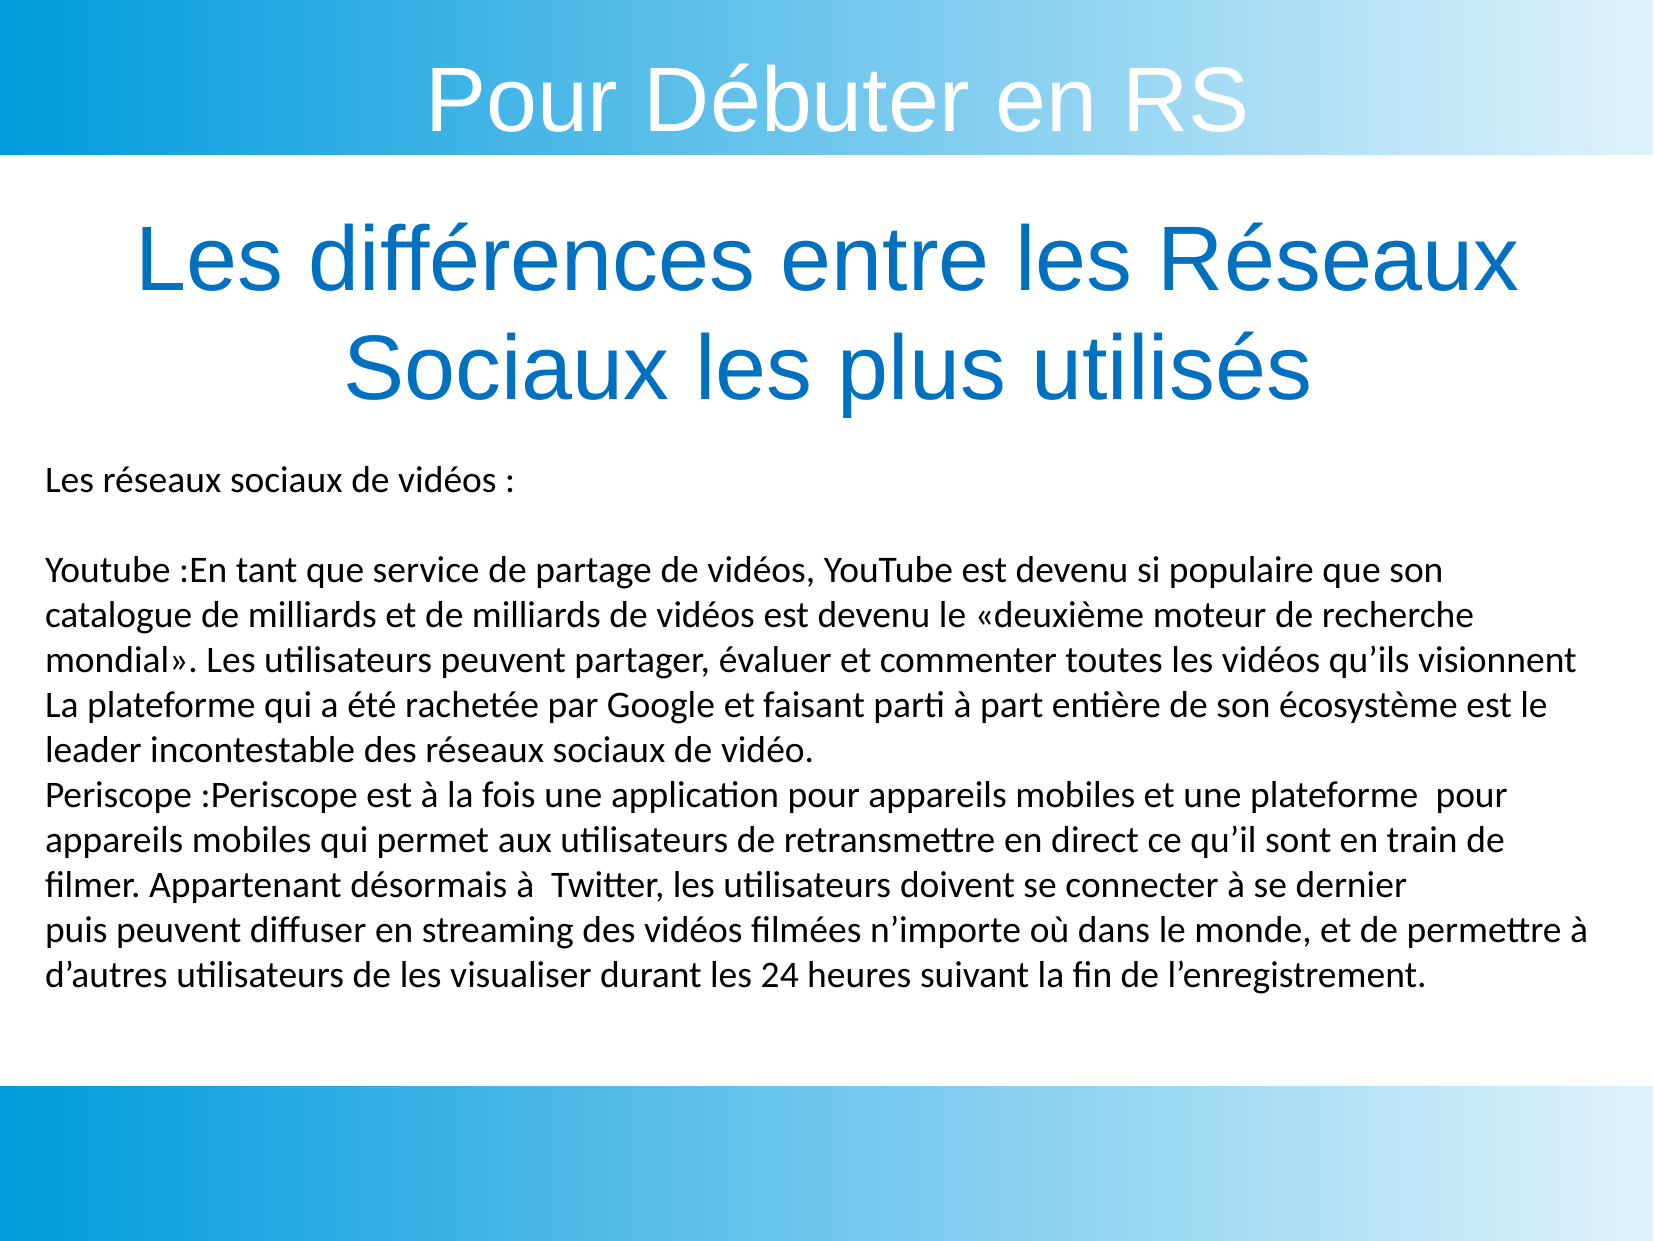

Pour Débuter en RS
Les différences entre les Réseaux Sociaux les plus utilisés
Les réseaux sociaux de vidéos :
Youtube :En tant que service de partage de vidéos, YouTube est devenu si populaire que son catalogue de milliards et de milliards de vidéos est devenu le «deuxième moteur de recherche mondial». Les utilisateurs peuvent partager, évaluer et commenter toutes les vidéos qu’ils visionnent La plateforme qui a été rachetée par Google et faisant parti à part entière de son écosystème est le leader incontestable des réseaux sociaux de vidéo.
Periscope :Periscope est à la fois une application pour appareils mobiles et une plateforme  pour appareils mobiles qui permet aux utilisateurs de retransmettre en direct ce qu’il sont en train de filmer. Appartenant désormais à  Twitter, les utilisateurs doivent se connecter à se dernier puis peuvent diffuser en streaming des vidéos filmées n’importe où dans le monde, et de permettre à d’autres utilisateurs de les visualiser durant les 24 heures suivant la fin de l’enregistrement.